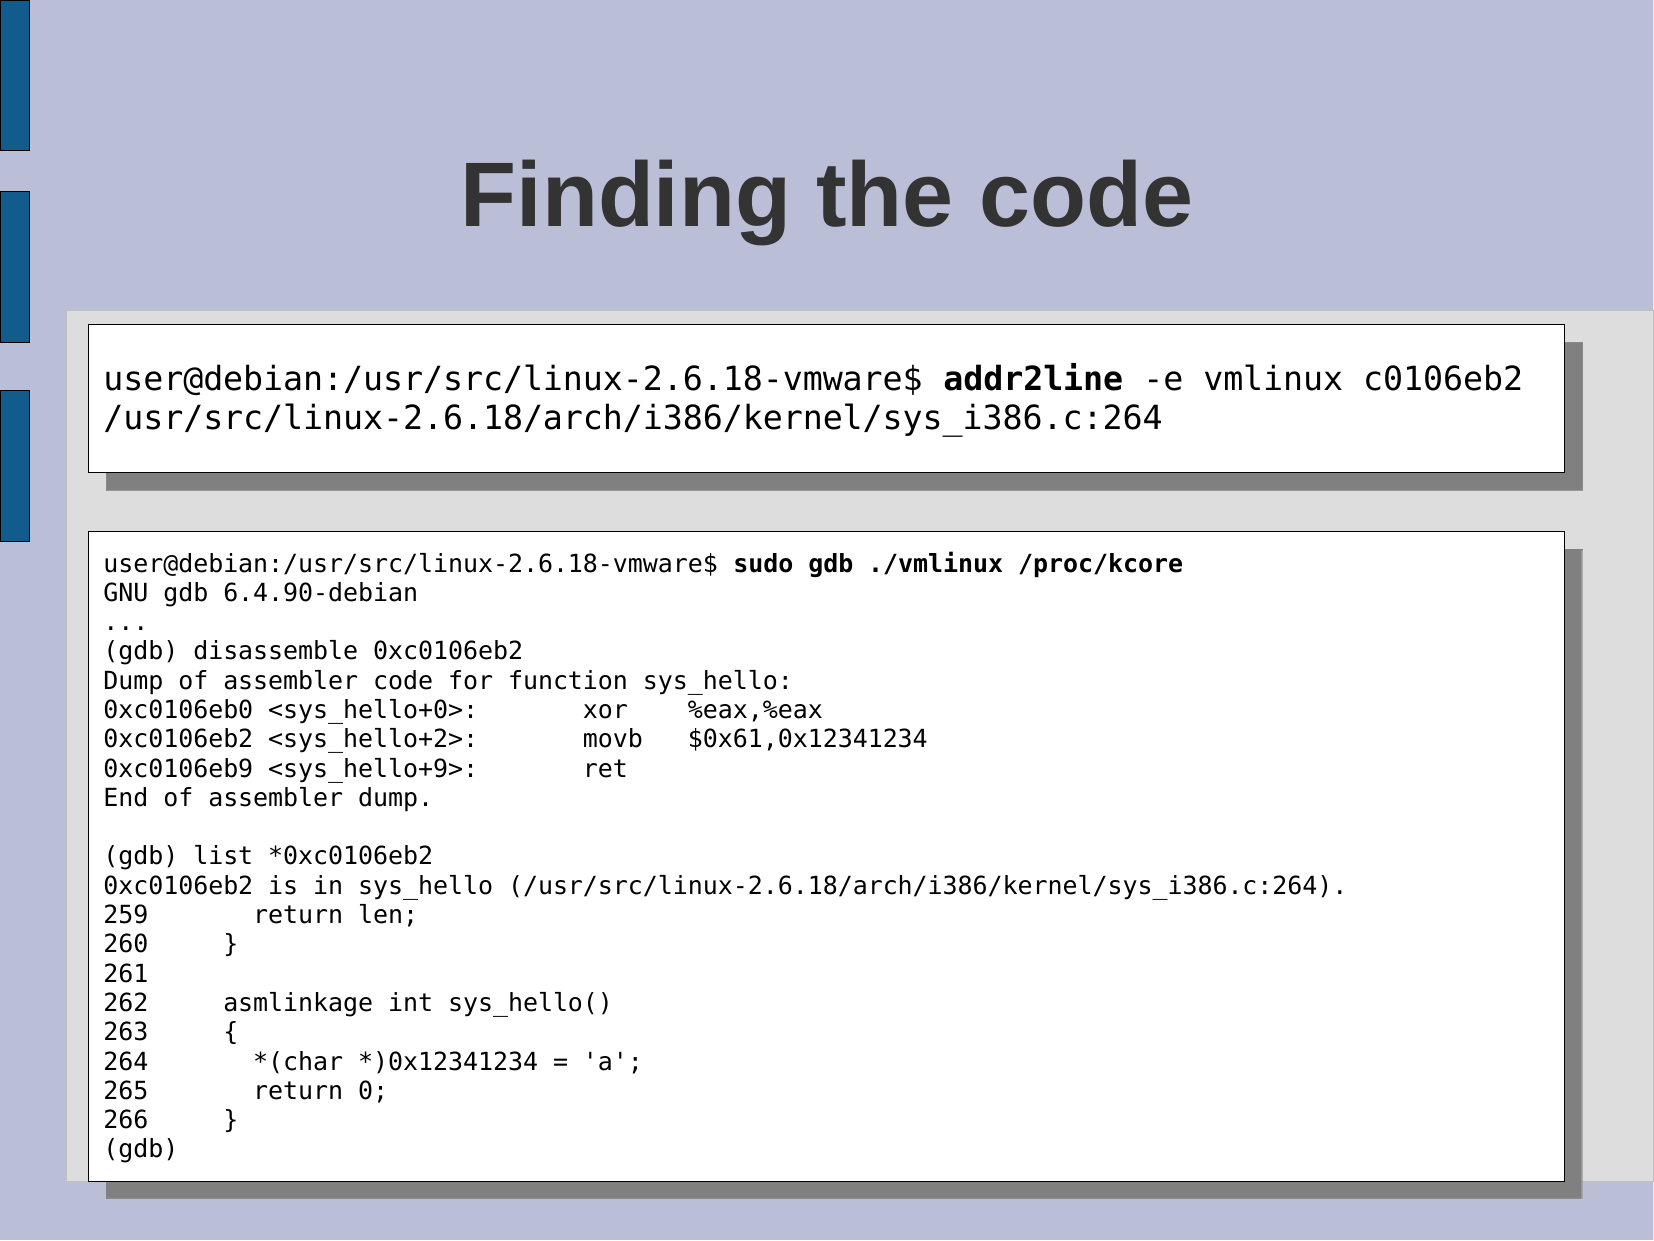

# Finding the code
user@debian:/usr/src/linux-2.6.18-vmware$ addr2line -e vmlinux c0106eb2
/usr/src/linux-2.6.18/arch/i386/kernel/sys_i386.c:264
user@debian:/usr/src/linux-2.6.18-vmware$ sudo gdb ./vmlinux /proc/kcore
GNU gdb 6.4.90-debian
...
(gdb) disassemble 0xc0106eb2
Dump of assembler code for function sys_hello:
0xc0106eb0 <sys_hello+0>: xor %eax,%eax
0xc0106eb2 <sys_hello+2>: movb $0x61,0x12341234
0xc0106eb9 <sys_hello+9>: ret
End of assembler dump.
(gdb) list *0xc0106eb2
0xc0106eb2 is in sys_hello (/usr/src/linux-2.6.18/arch/i386/kernel/sys_i386.c:264).
259 return len;
260 }
261
262 asmlinkage int sys_hello()
263 {
264 *(char *)0x12341234 = 'a';
265 return 0;
266 }
(gdb)